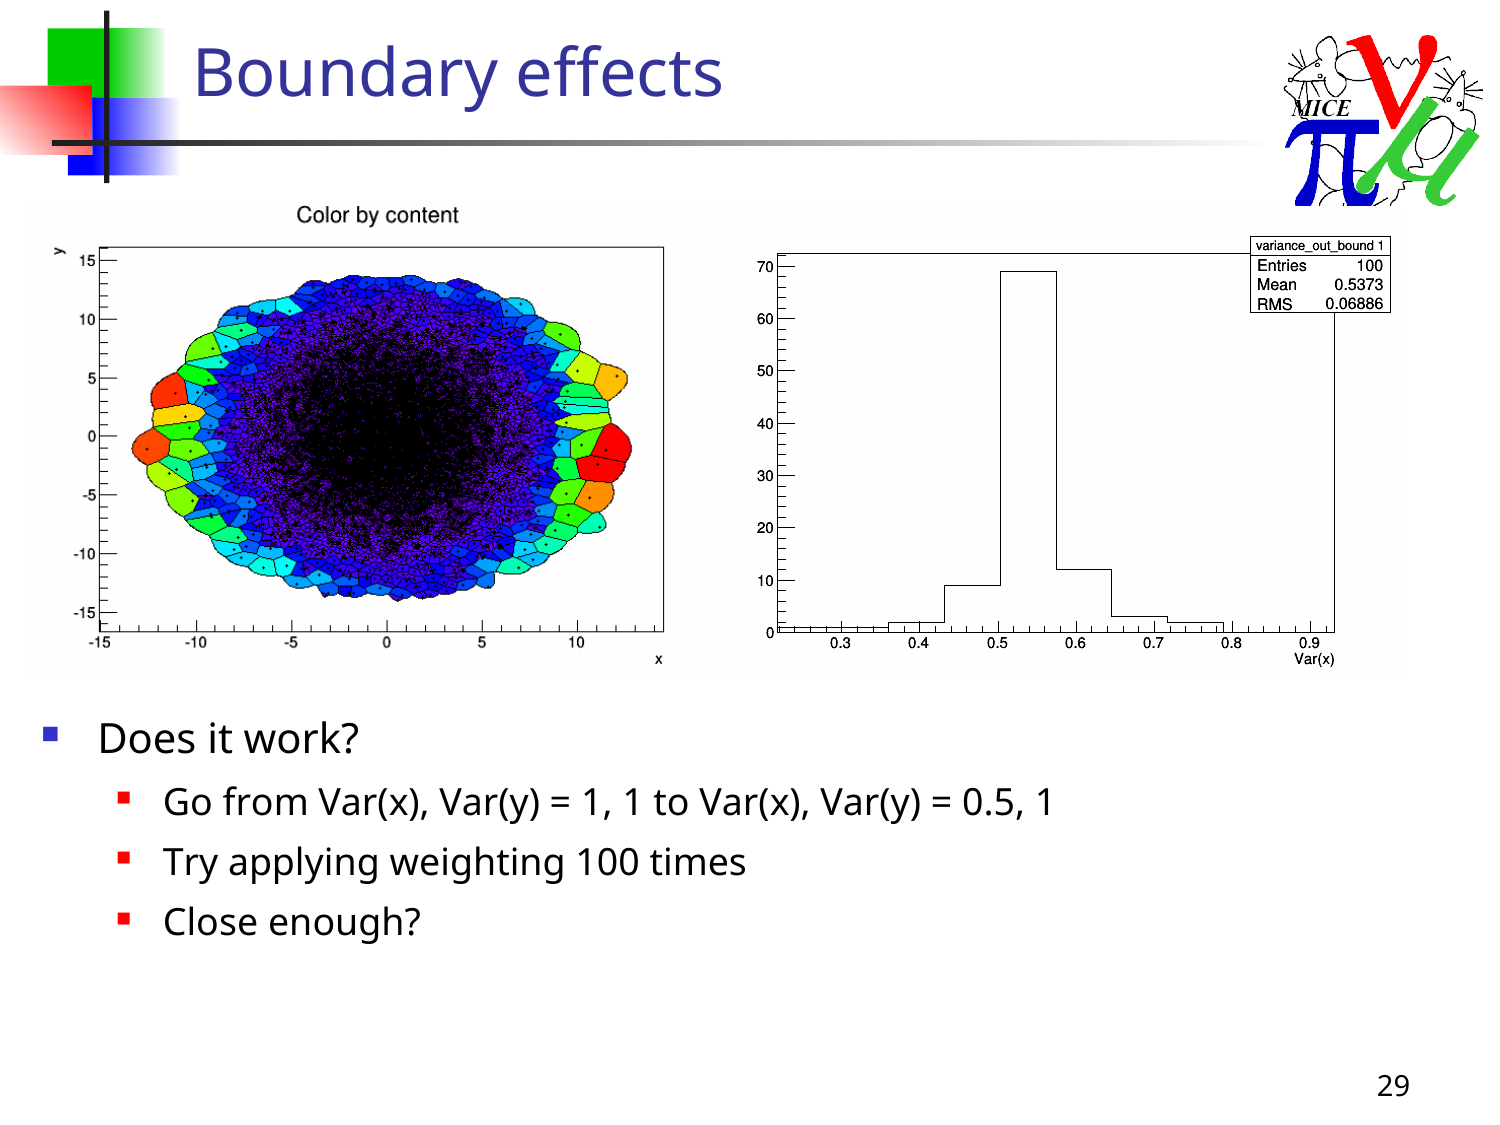

# Boundary effects
Does it work?
Go from Var(x), Var(y) = 1, 1 to Var(x), Var(y) = 0.5, 1
Try applying weighting 100 times
Close enough?
29